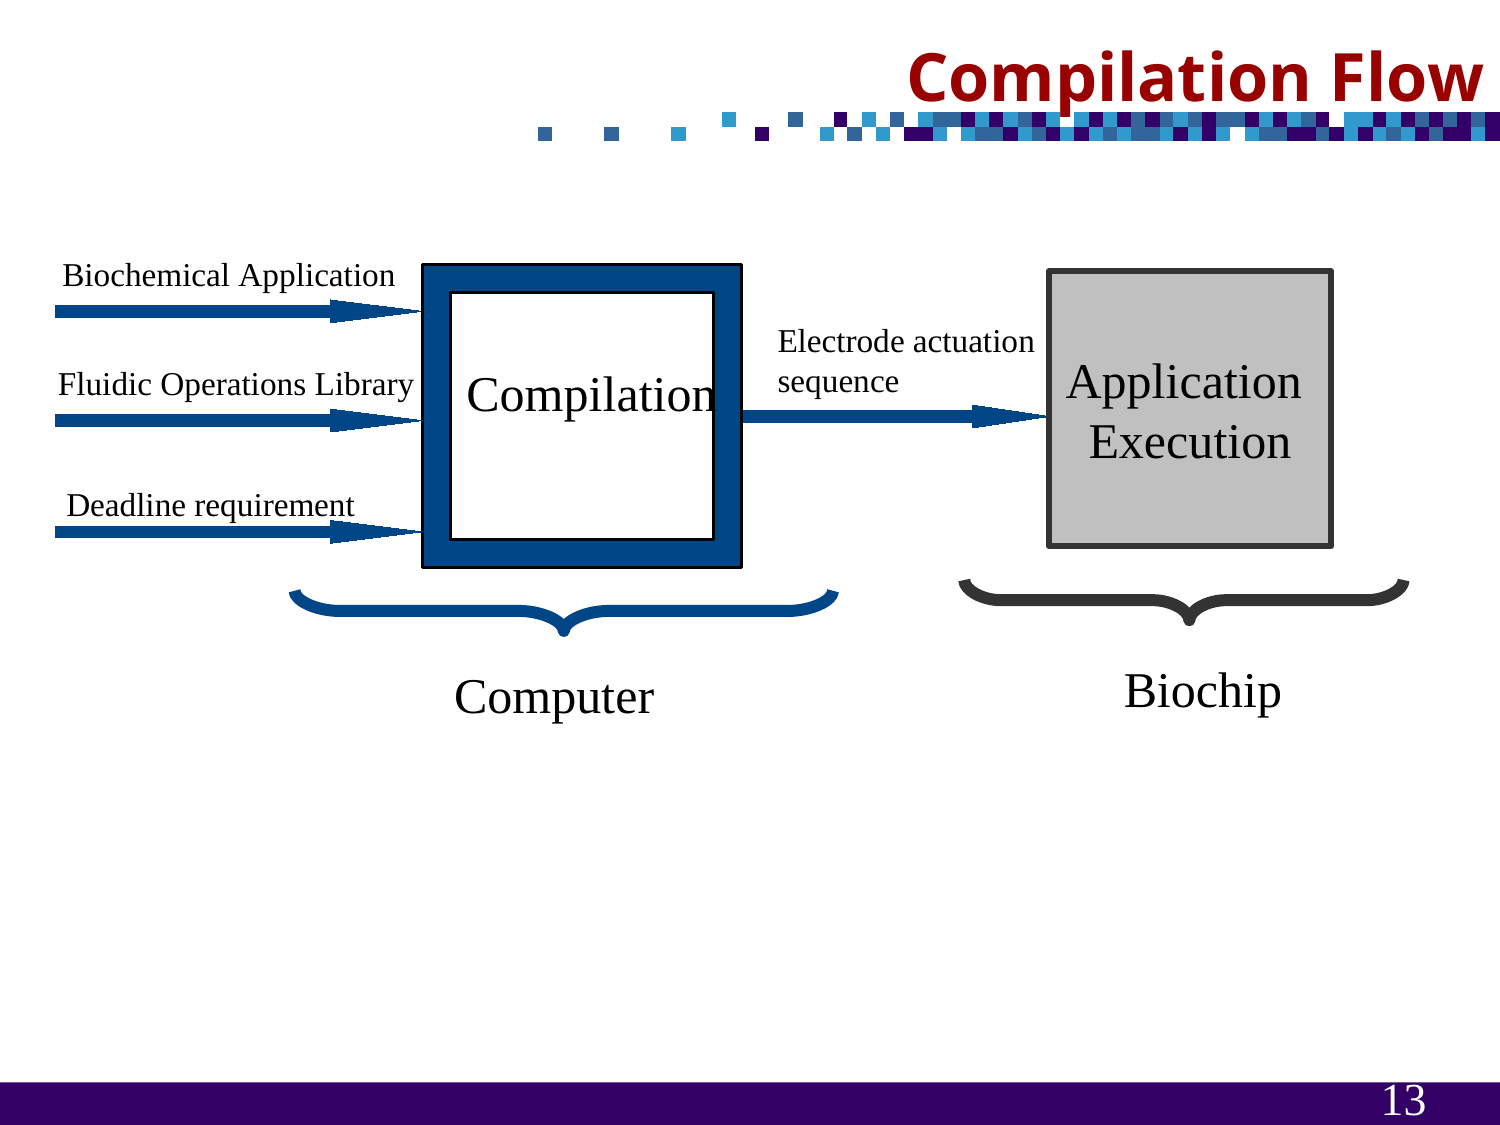

# Compilation Flow
Biochemical Application
Compilation
Application
Execution
Electrode actuation sequence
Fluidic Operations Library
Deadline requirement
Biochip
Computer